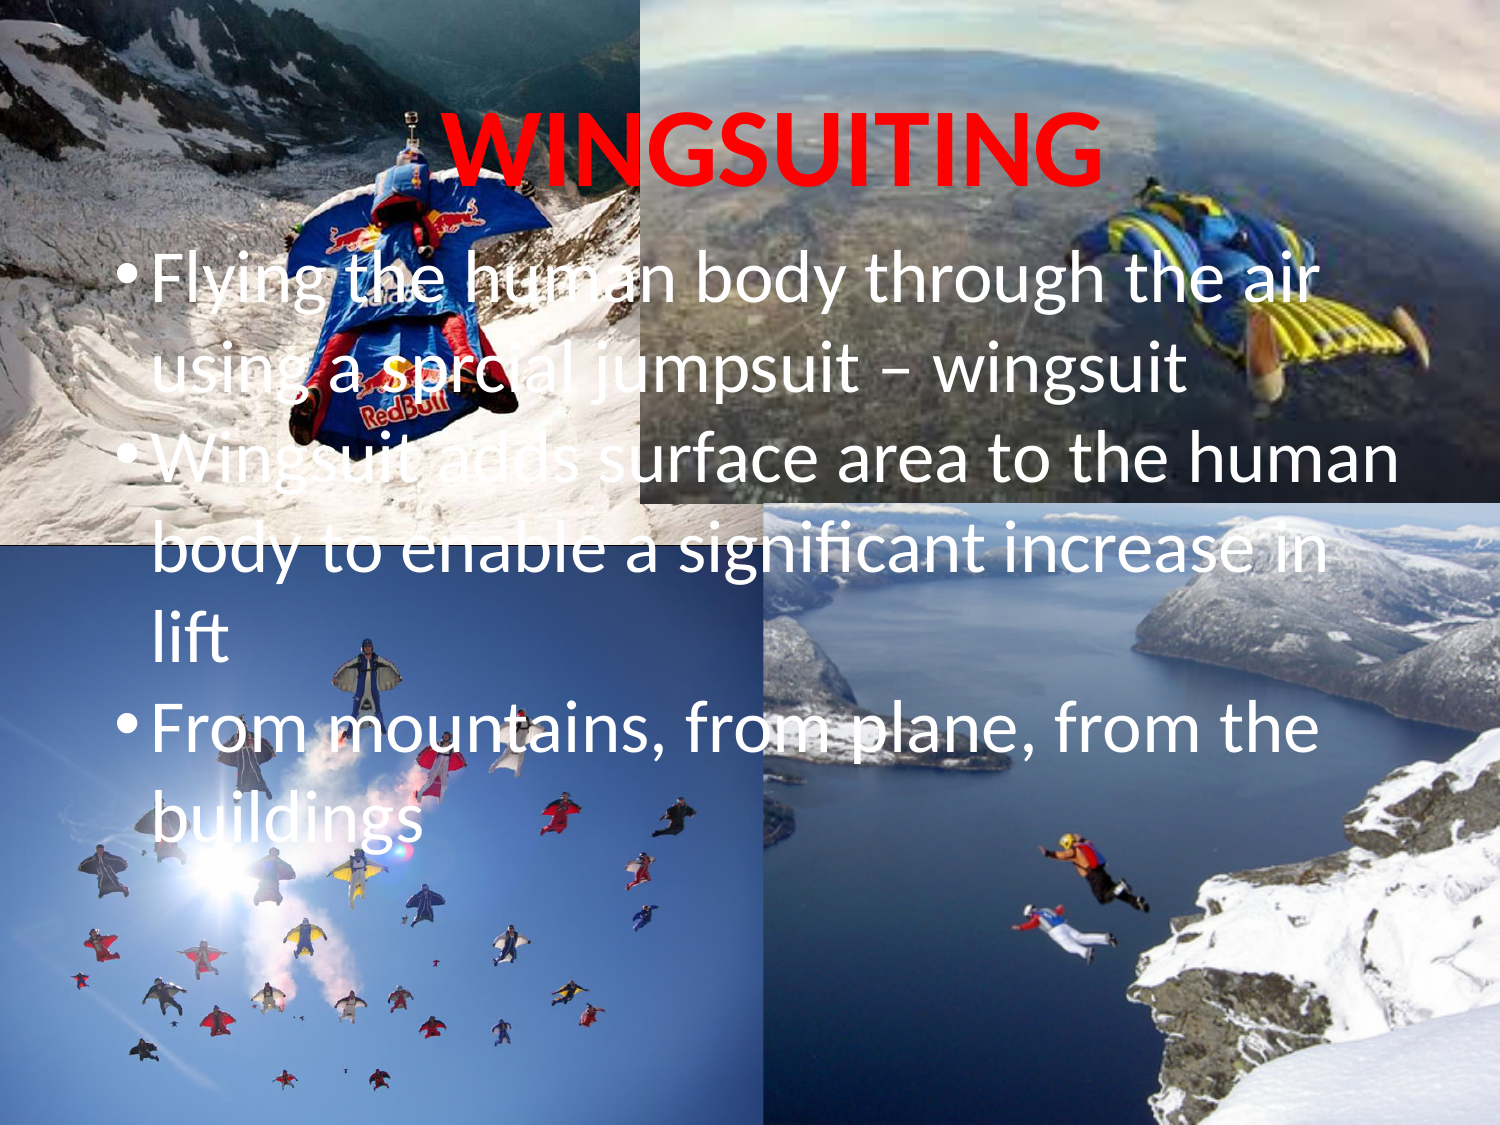

WINGSUITING
Flying the human body through the air using a sprcial jumpsuit – wingsuit
Wingsuit adds surface area to the human body to enable a significant increase in lift
From mountains, from plane, from the buildings